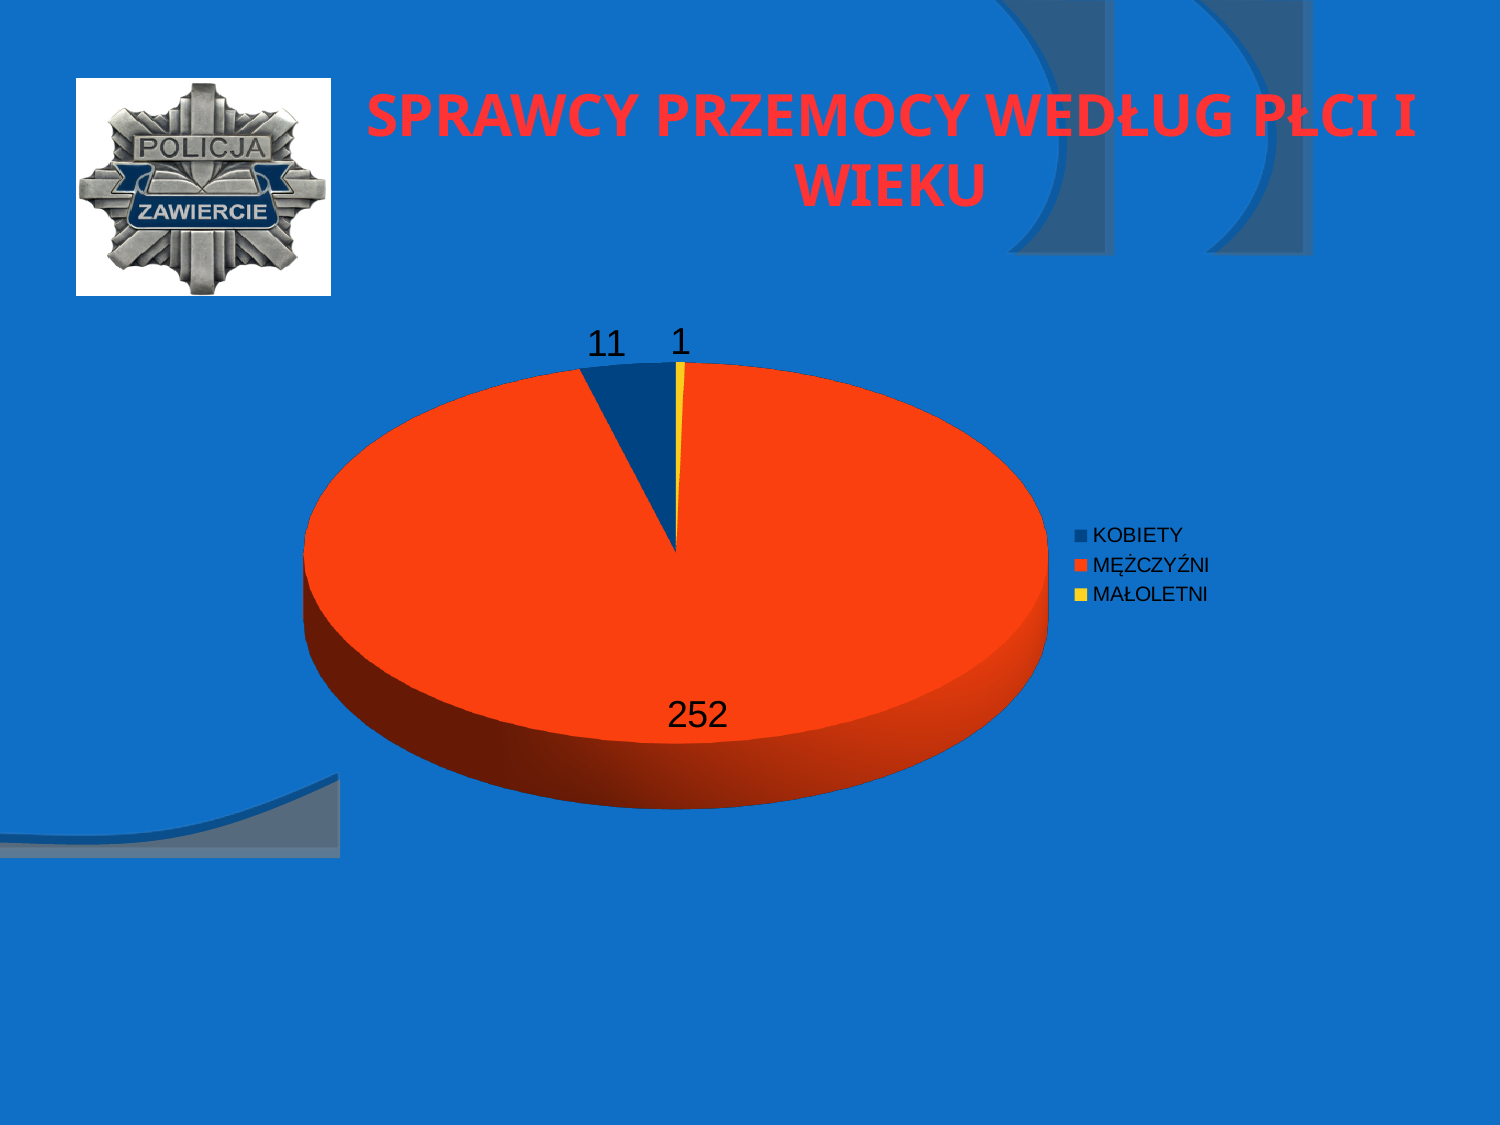

# SPRAWCY PRZEMOCY WEDŁUG PŁCI I WIEKU
[unsupported chart]